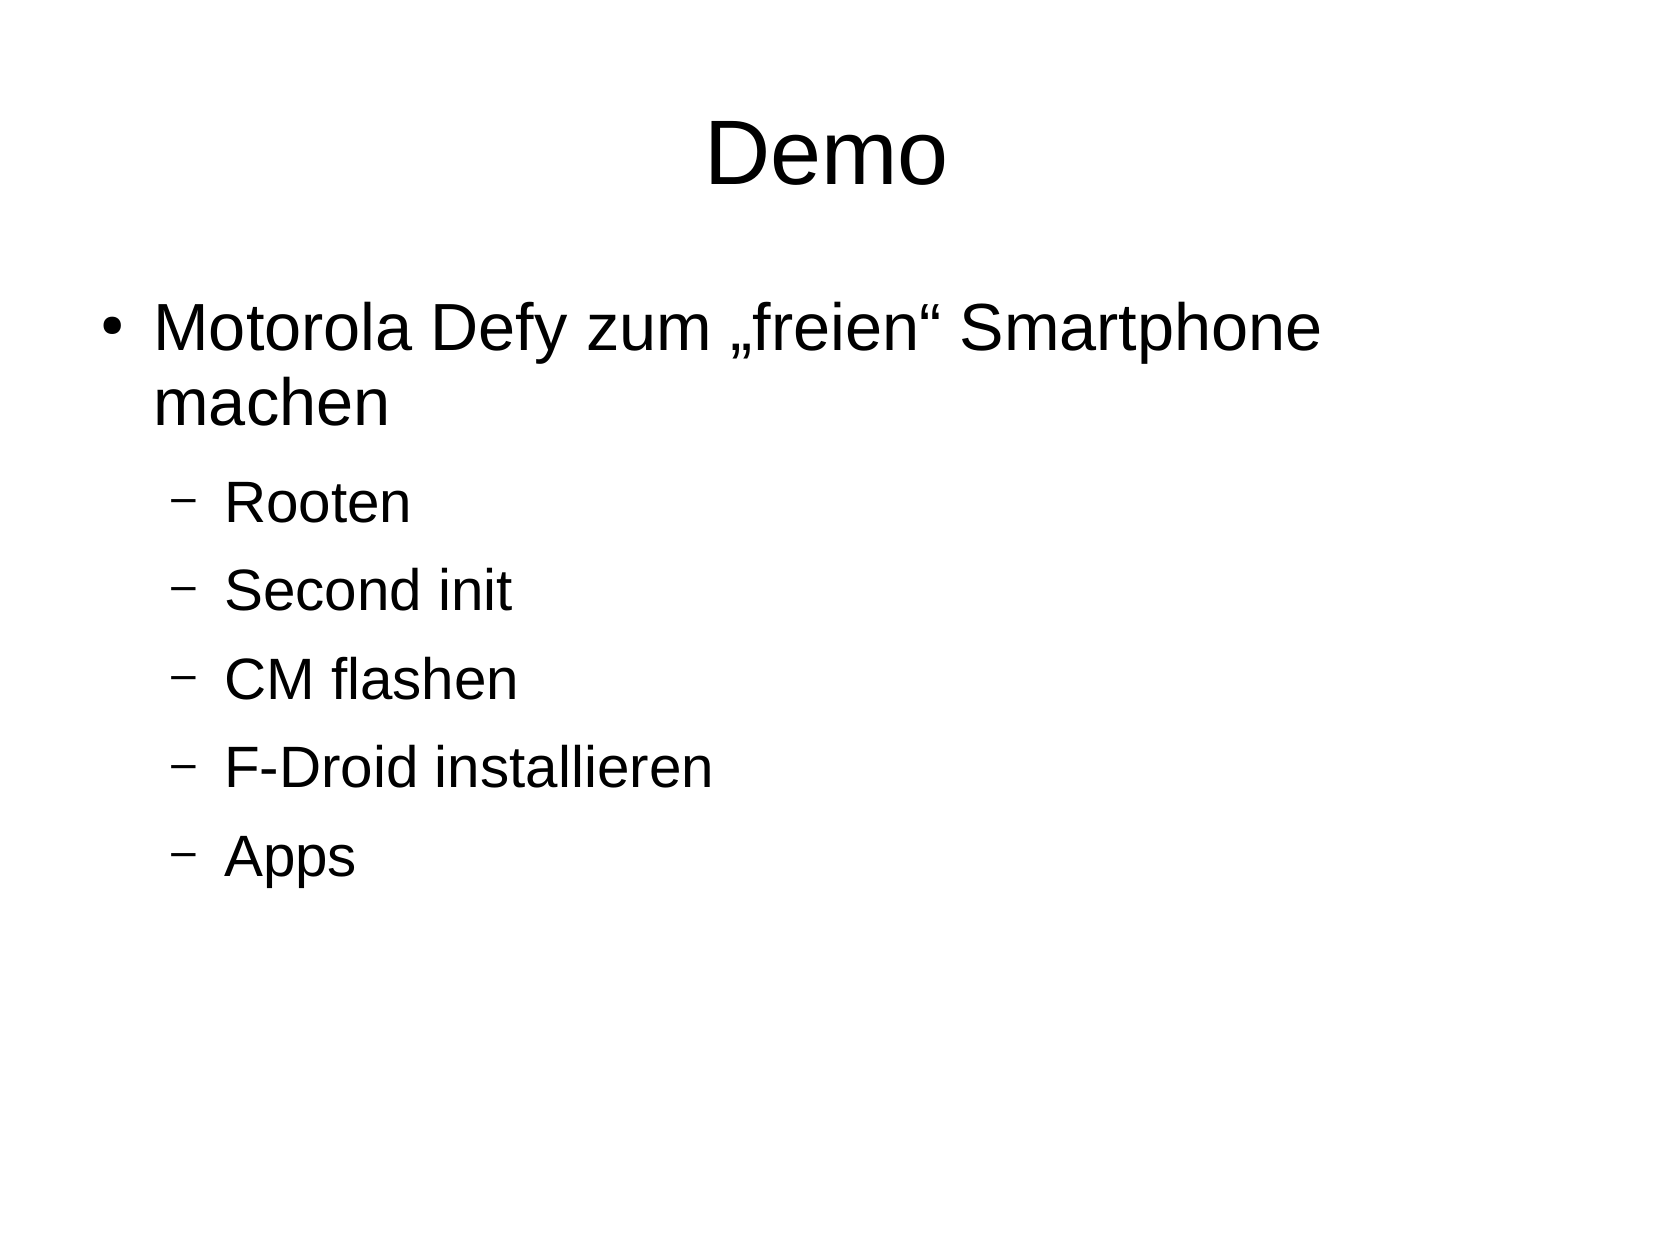

# Demo
Motorola Defy zum „freien“ Smartphone machen
Rooten
Second init
CM flashen
F-Droid installieren
Apps